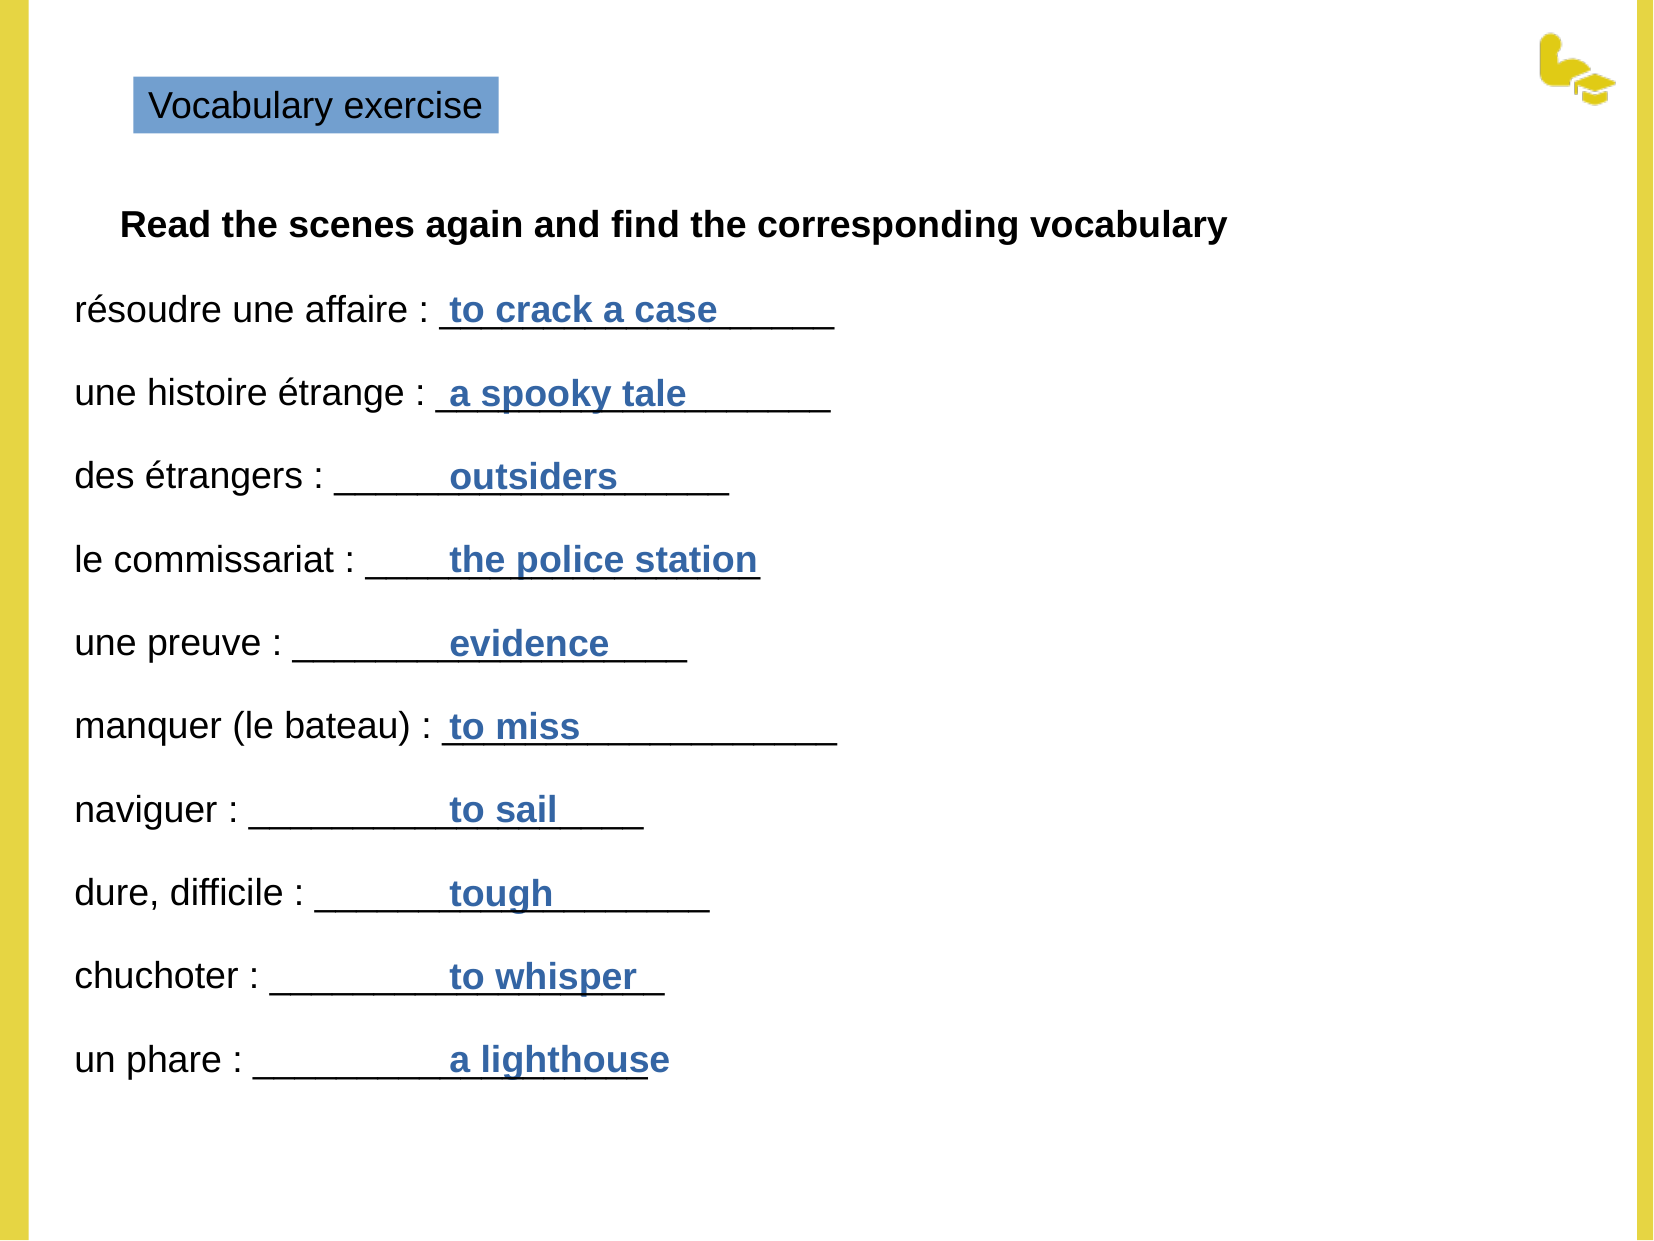

Vocabulary exercise
Read the scenes again and find the corresponding vocabulary
résoudre une affaire : ___________________
une histoire étrange : ___________________
des étrangers : ___________________
le commissariat : ___________________
une preuve : ___________________
manquer (le bateau) : ___________________
naviguer : ___________________
dure, difficile : ___________________
chuchoter : ___________________
un phare : ___________________
to crack a case
a spooky tale
outsiders
the police station
evidence
to miss
to sail
tough
to whisper
a lighthouse